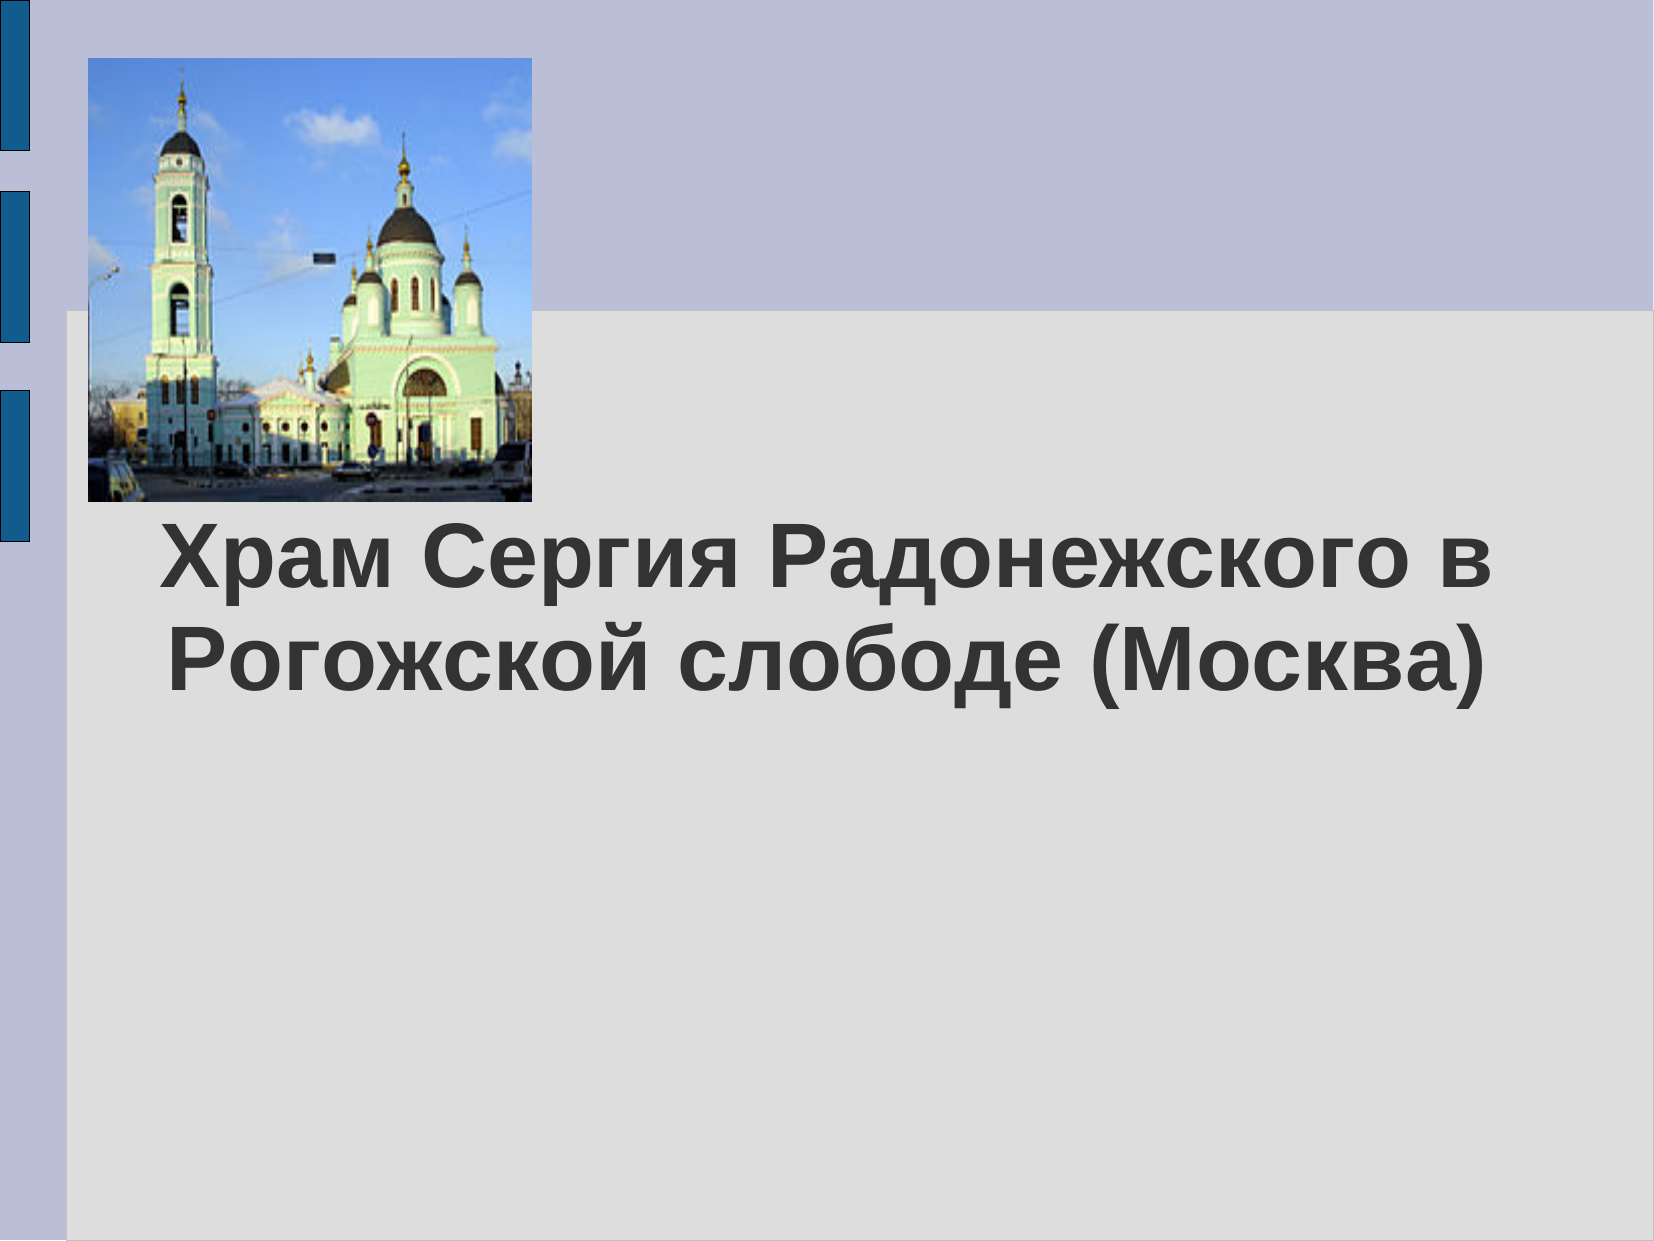

# Храм Сергия Радонежского в Рогожской слободе (Москва)